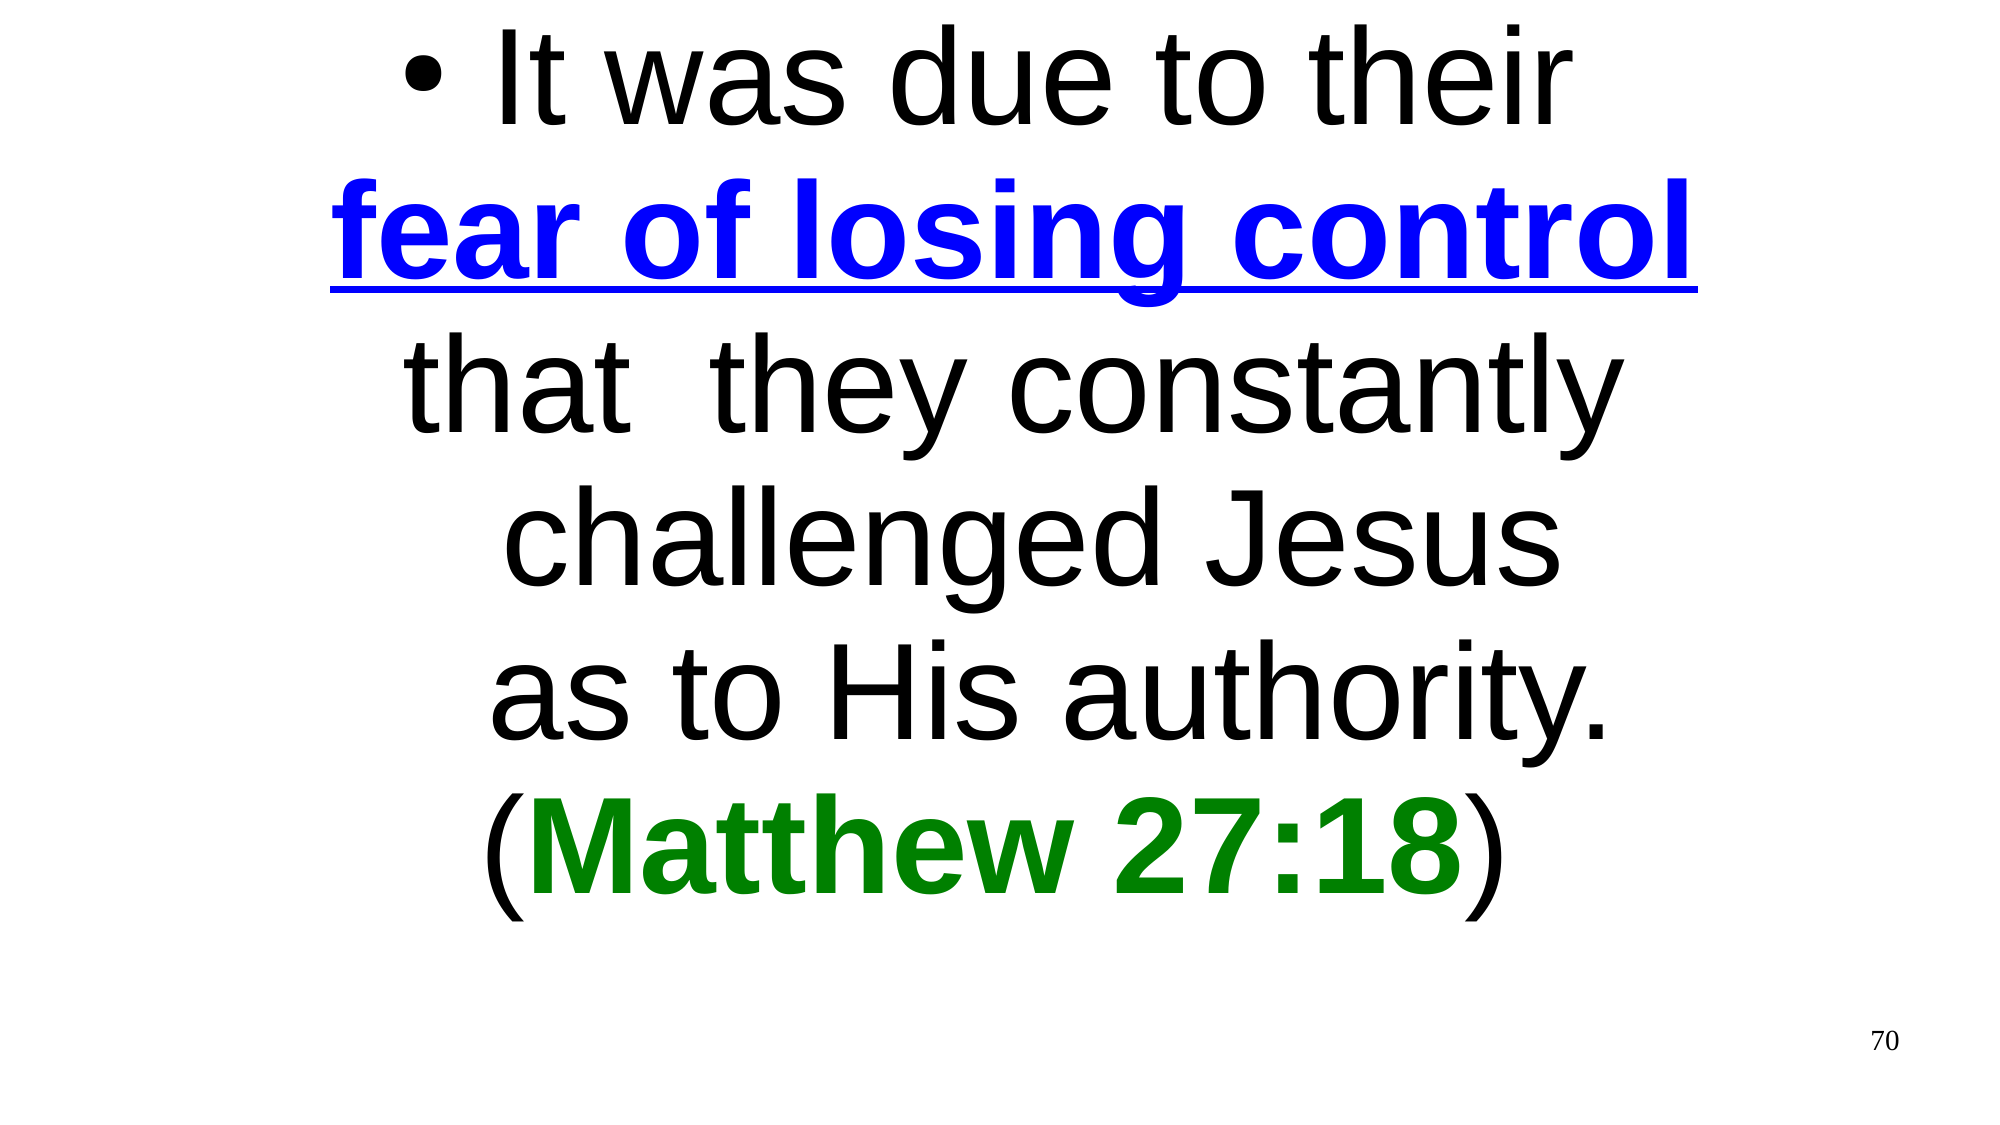

# It was due to their fear of losing control that they constantly challenged Jesus as to His authority. (Matthew 27:18)
70